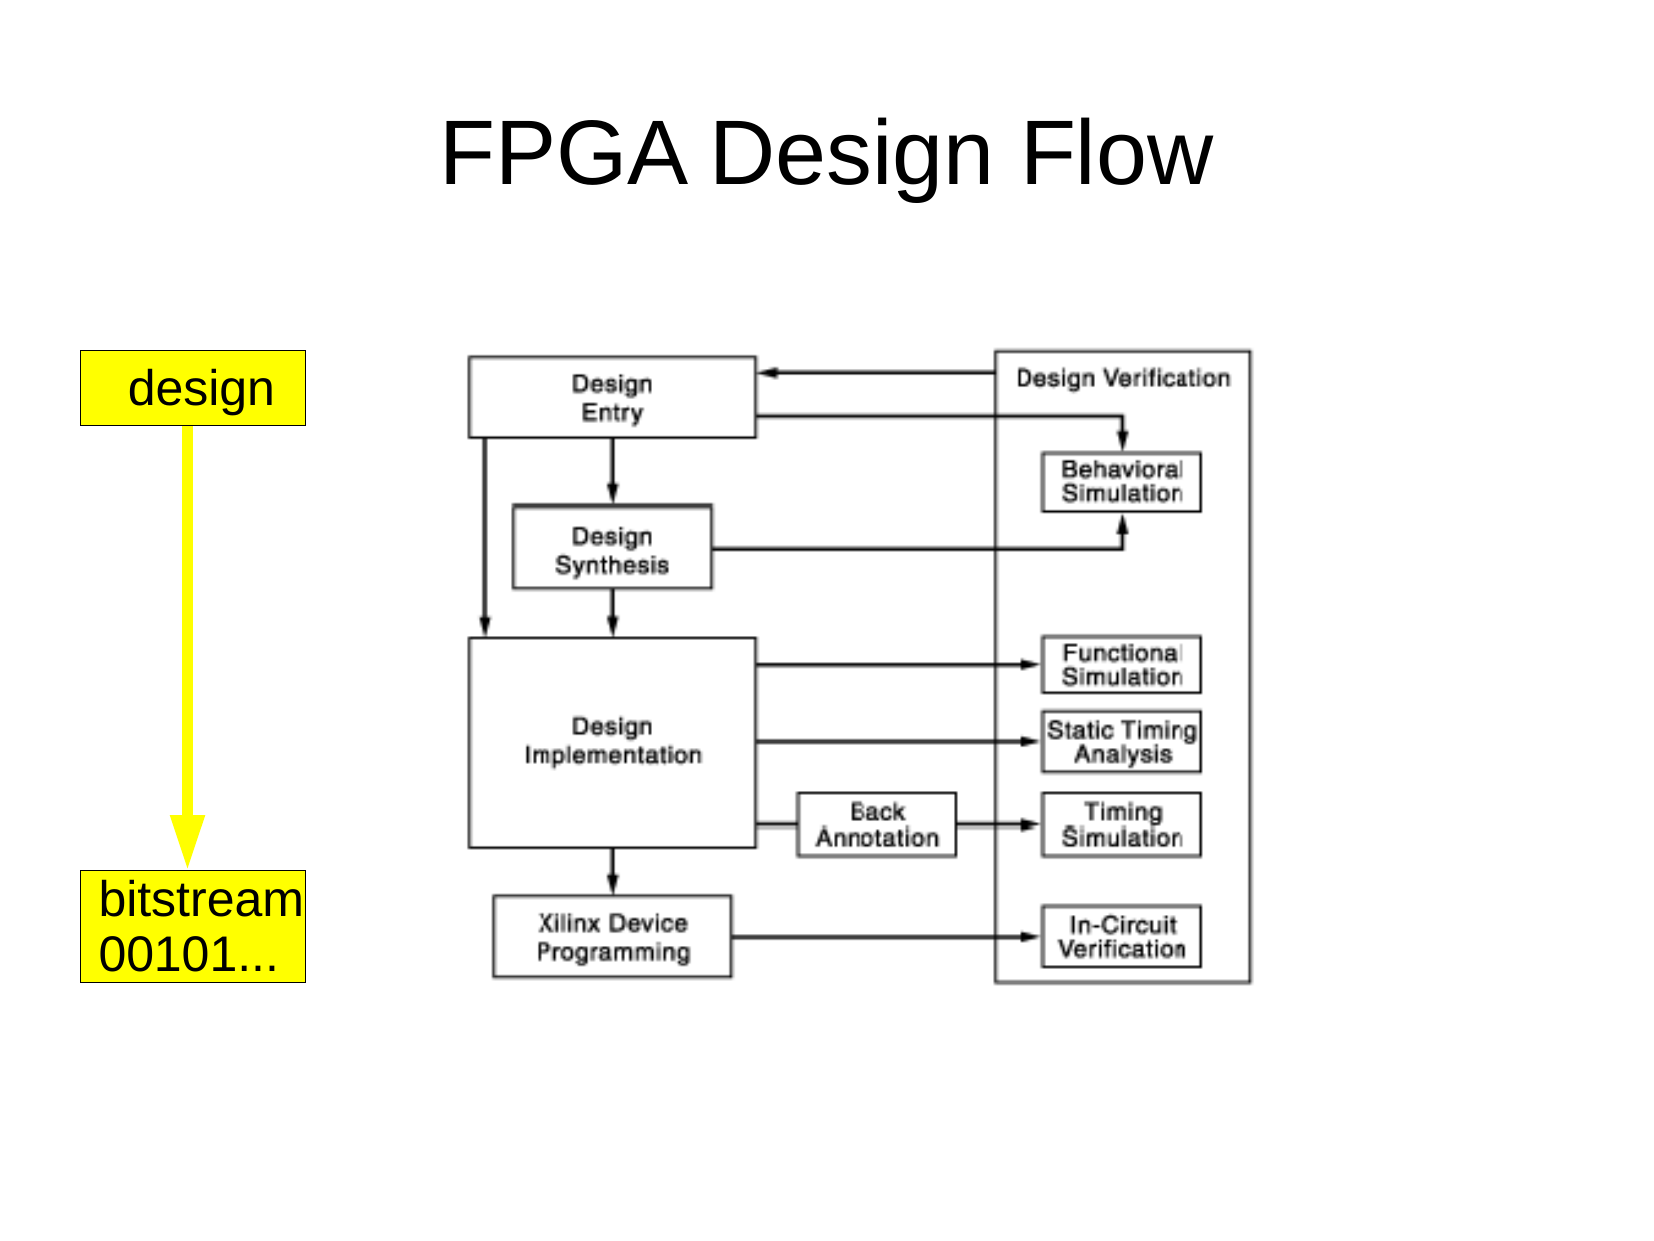

# FPGA Design Flow
design
bitstream
00101...